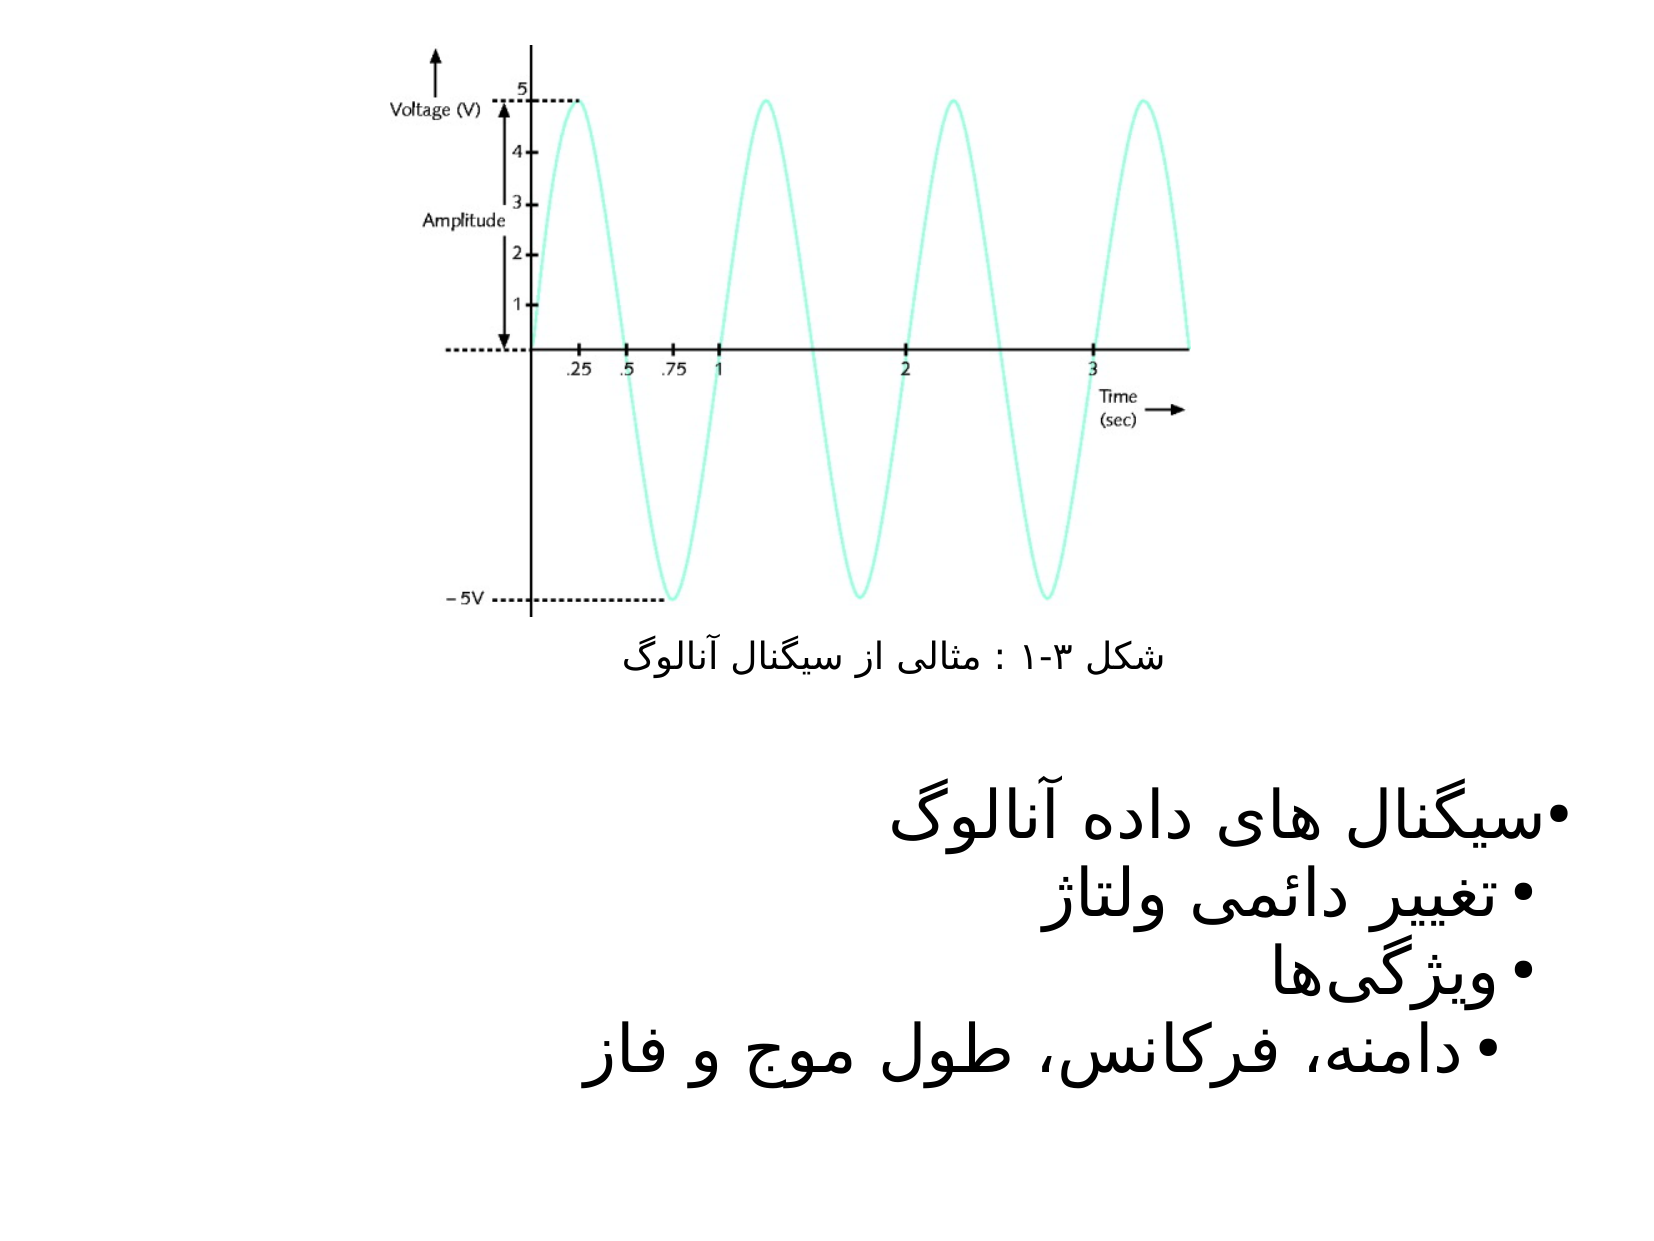

شکل ۳-۱ : مثالی از سیگنال آنالوگ
# سیگنال های داده آنالوگ
تغییر دائمی ولتاژ
ویژگی‌ها
دامنه، فرکانس، طول موج و فاز